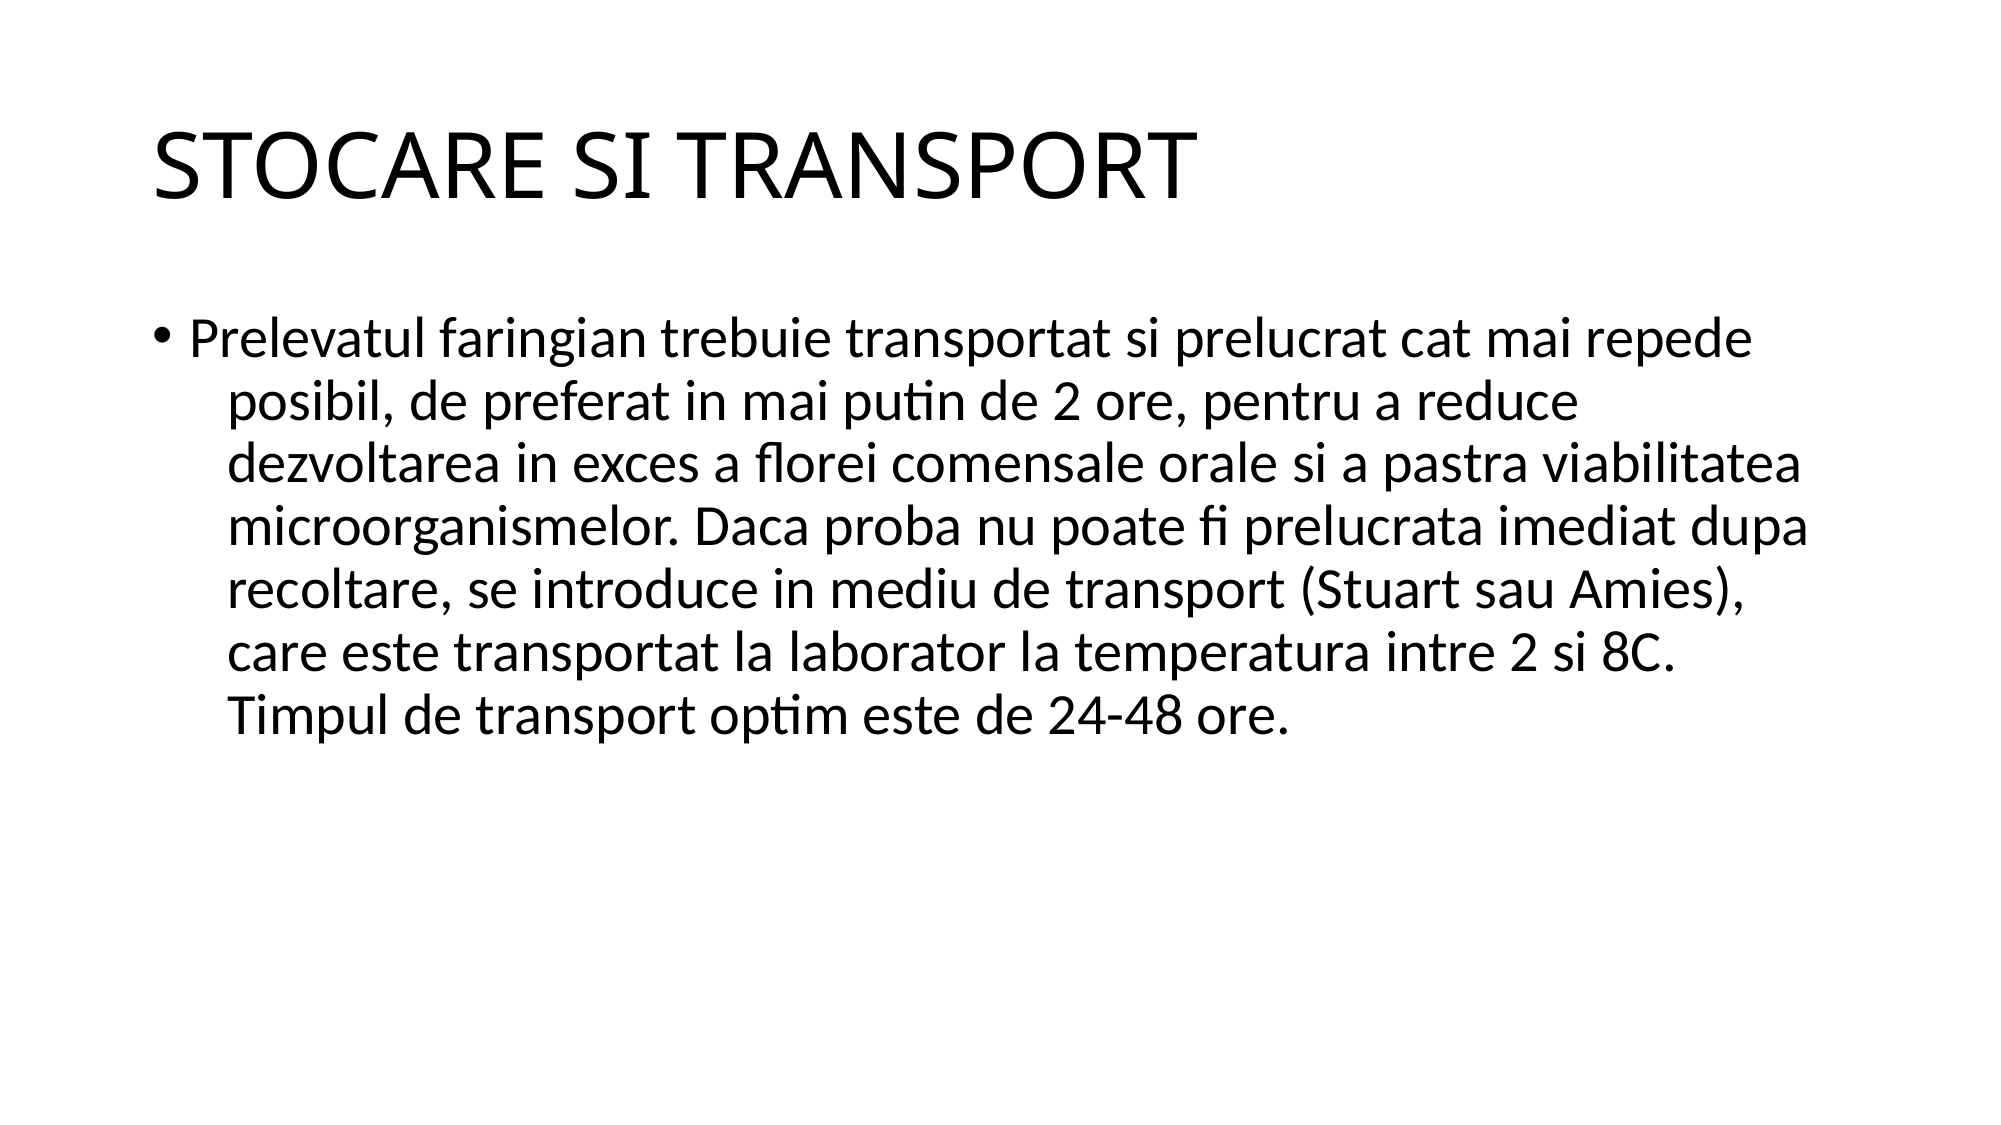

# STOCARE SI TRANSPORT
Prelevatul faringian trebuie transportat si prelucrat cat mai repede posibil, de preferat in mai putin de 2 ore, pentru a reduce dezvoltarea in exces a florei comensale orale si a pastra viabilitatea microorganismelor. Daca proba nu poate fi prelucrata imediat dupa recoltare, se introduce in mediu de transport (Stuart sau Amies), care este transportat la laborator la temperatura intre 2 si 8C. Timpul de transport optim este de 24-48 ore.